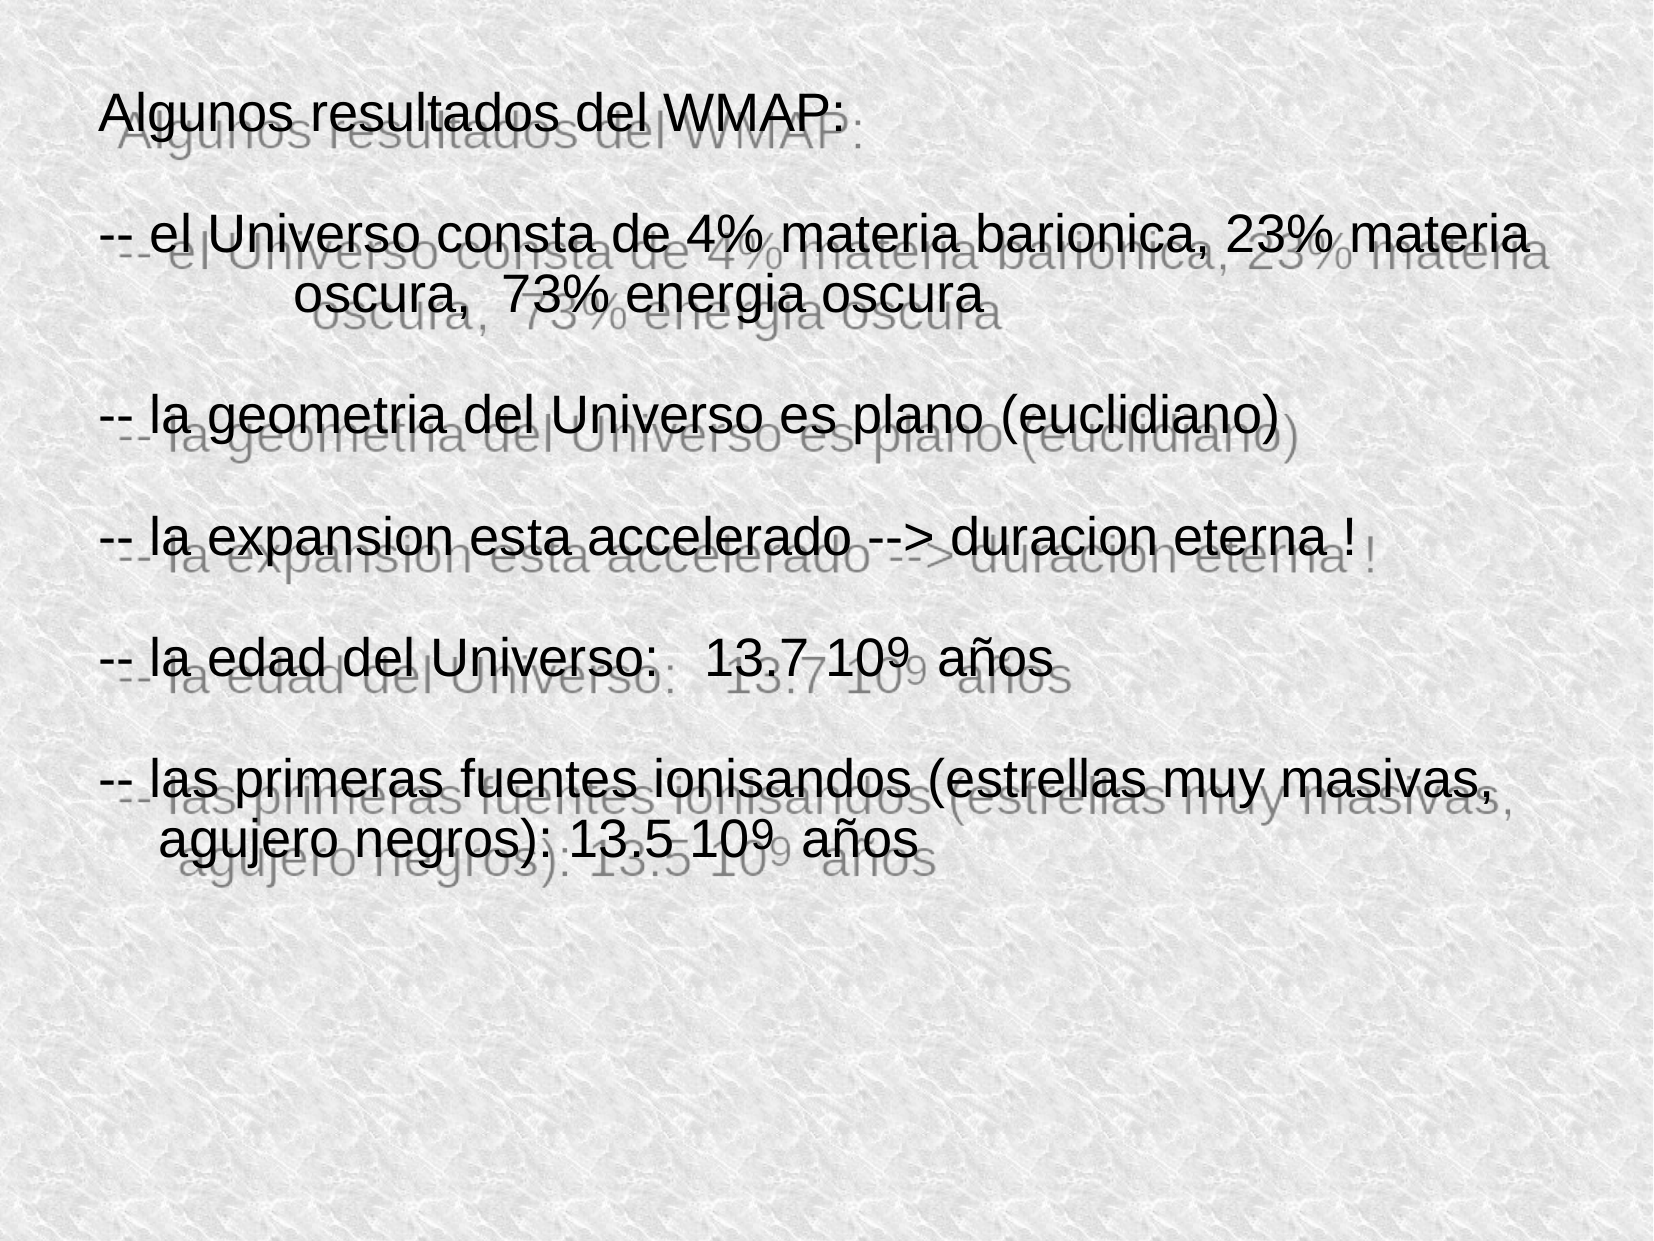

Algunos resultados del WMAP:
-- el Universo consta de 4% materia barionica, 23% materia
 oscura, 73% energia oscura
-- la geometria del Universo es plano (euclidiano)
-- la expansion esta accelerado --> duracion eterna !
-- la edad del Universo: 13.7 109 años
-- las primeras fuentes ionisandos (estrellas muy masivas,
 agujero negros): 13.5 109 años